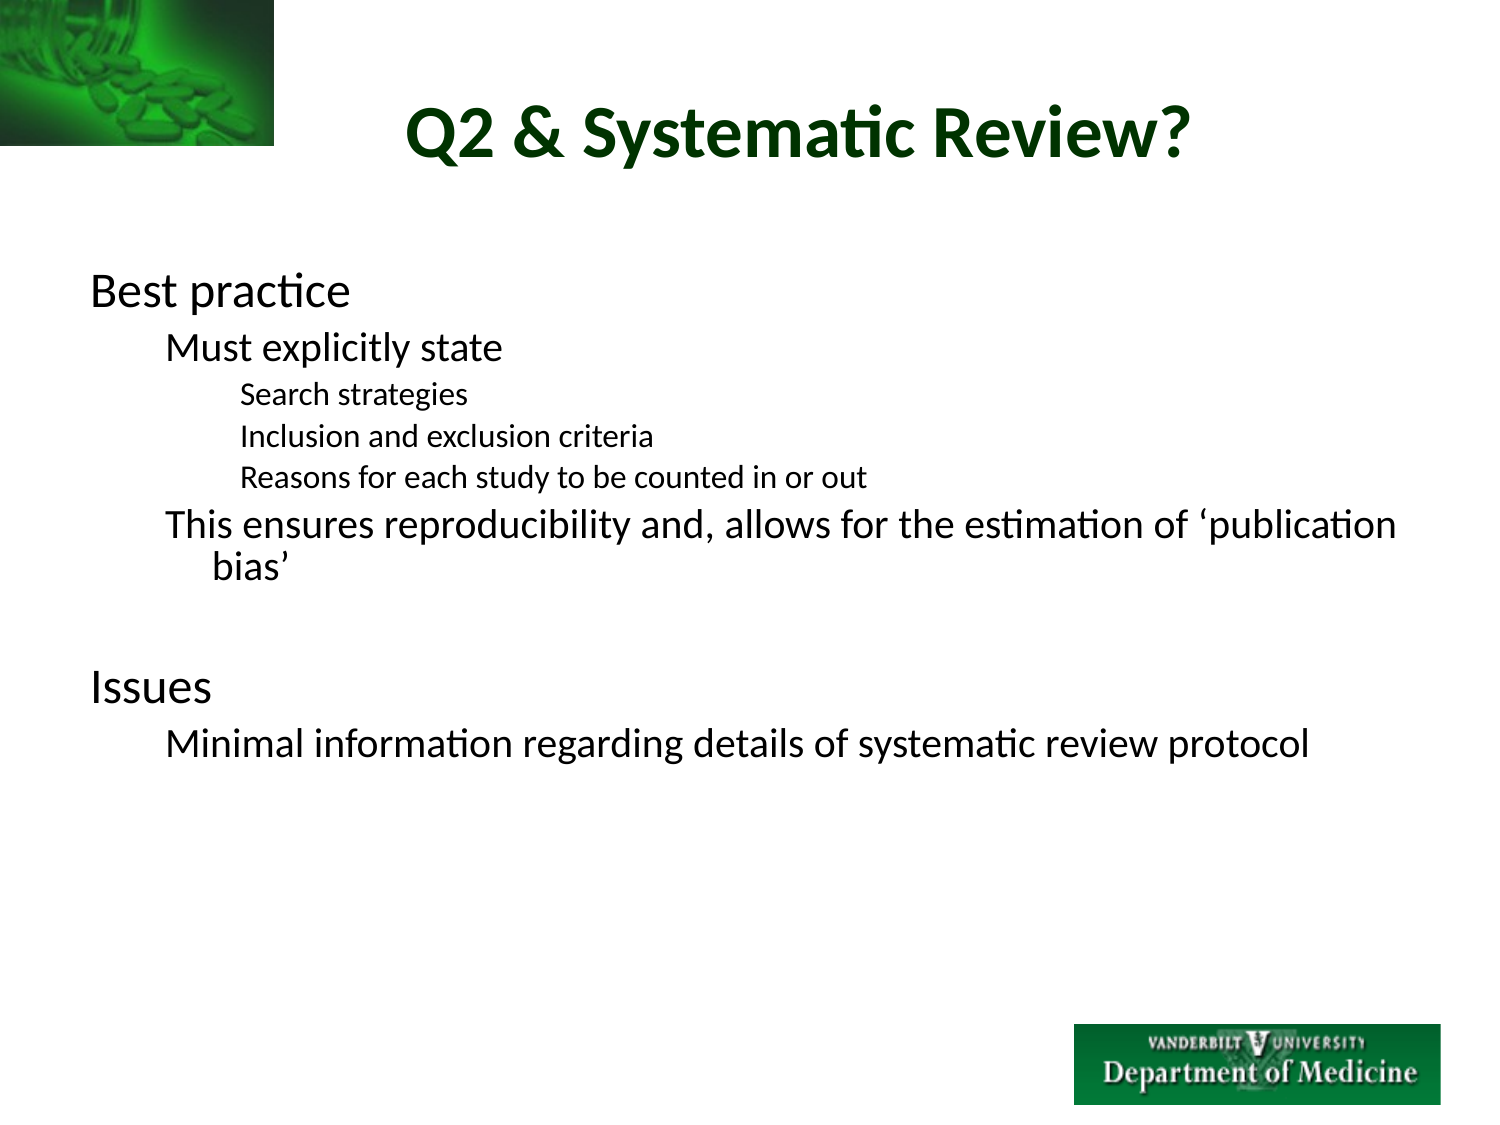

Q2 & Systematic Review?
# Best practice
Must explicitly state
Search strategies
Inclusion and exclusion criteria
Reasons for each study to be counted in or out
This ensures reproducibility and, allows for the estimation of ‘publication bias’
Issues
Minimal information regarding details of systematic review protocol